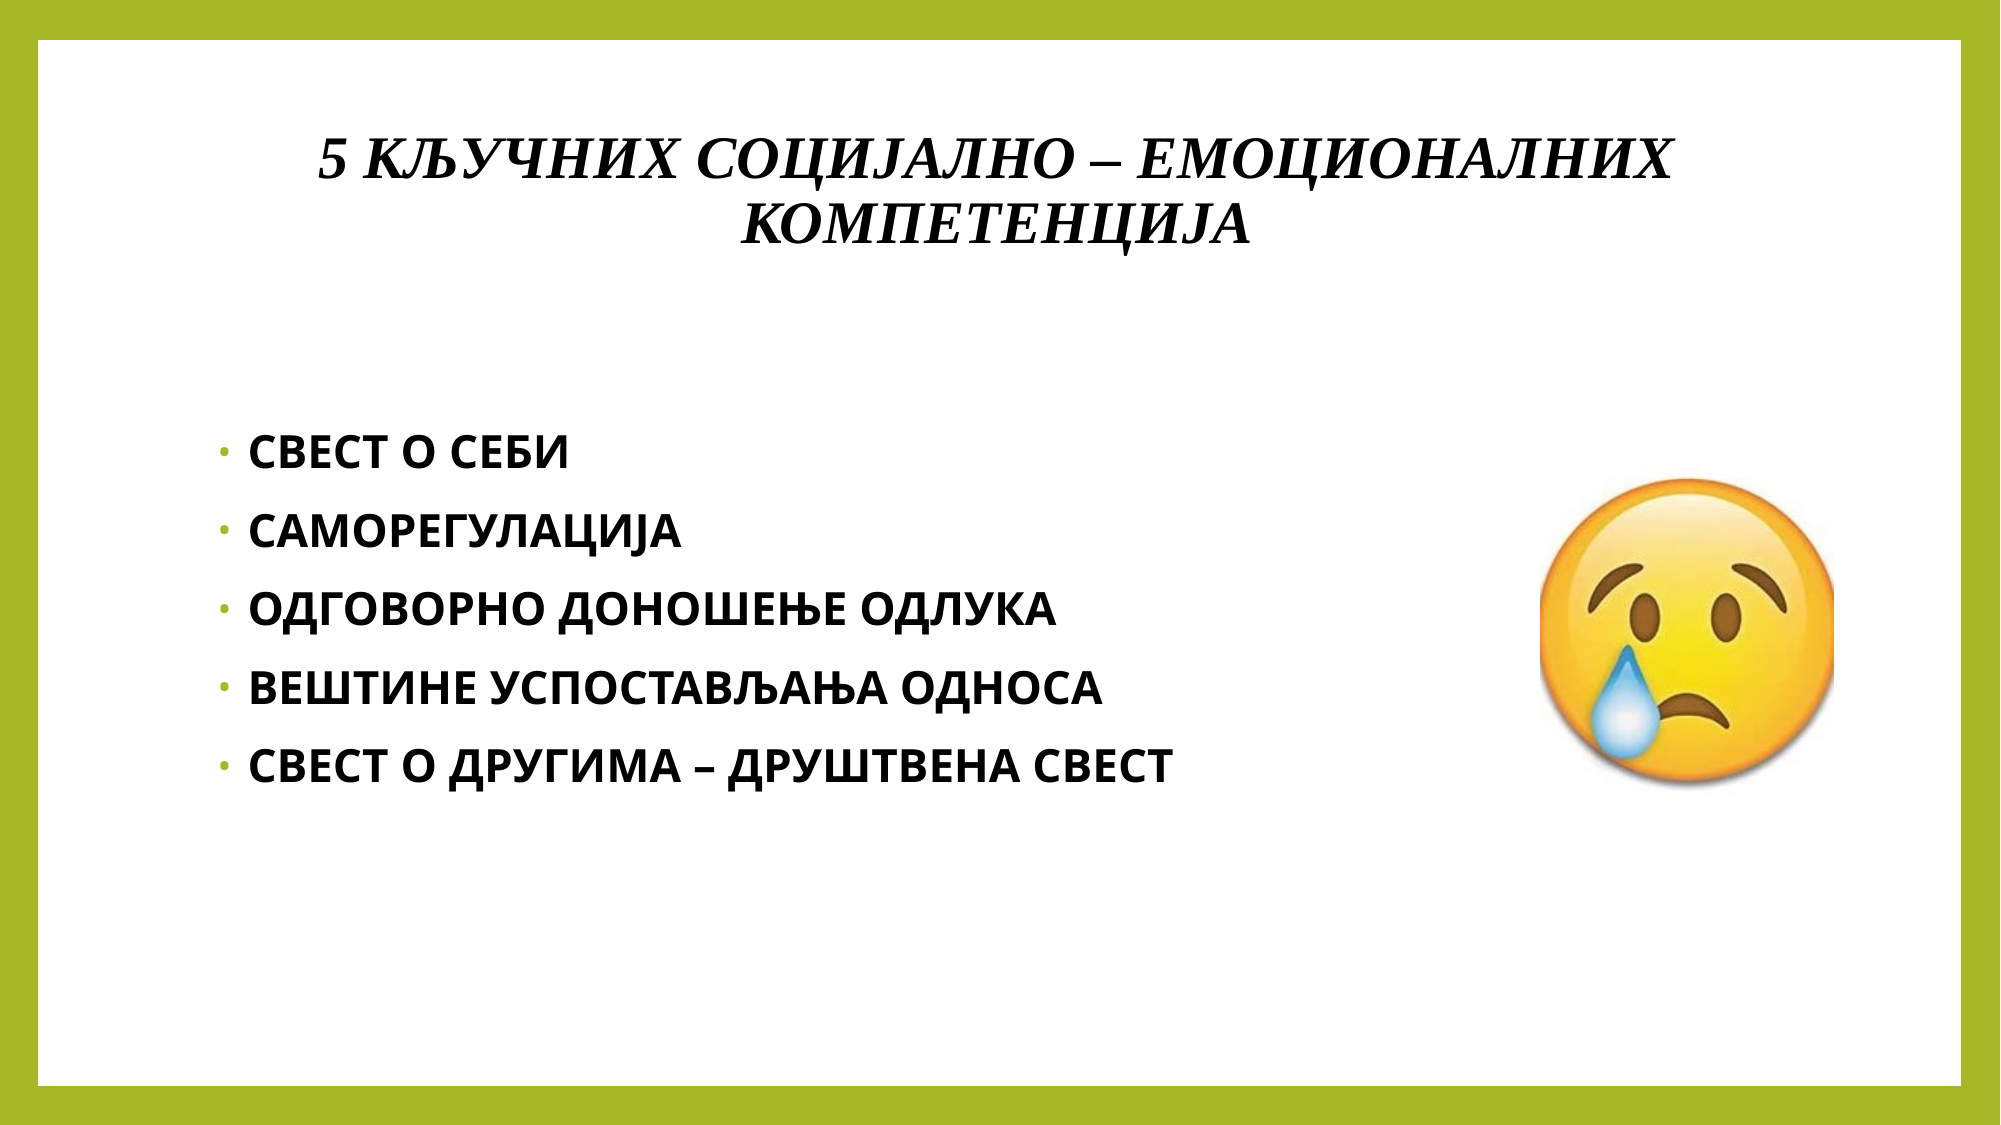

# 5 КЉУЧНИХ СОЦИЈАЛНО – ЕМОЦИОНАЛНИХ КОМПЕТЕНЦИЈА
СВЕСТ О СЕБИ
САМОРЕГУЛАЦИЈА
ОДГОВОРНО ДОНОШЕЊЕ ОДЛУКА
ВЕШТИНЕ УСПОСТАВЉАЊА ОДНОСА
СВЕСТ О ДРУГИМА – ДРУШТВЕНА СВЕСТ